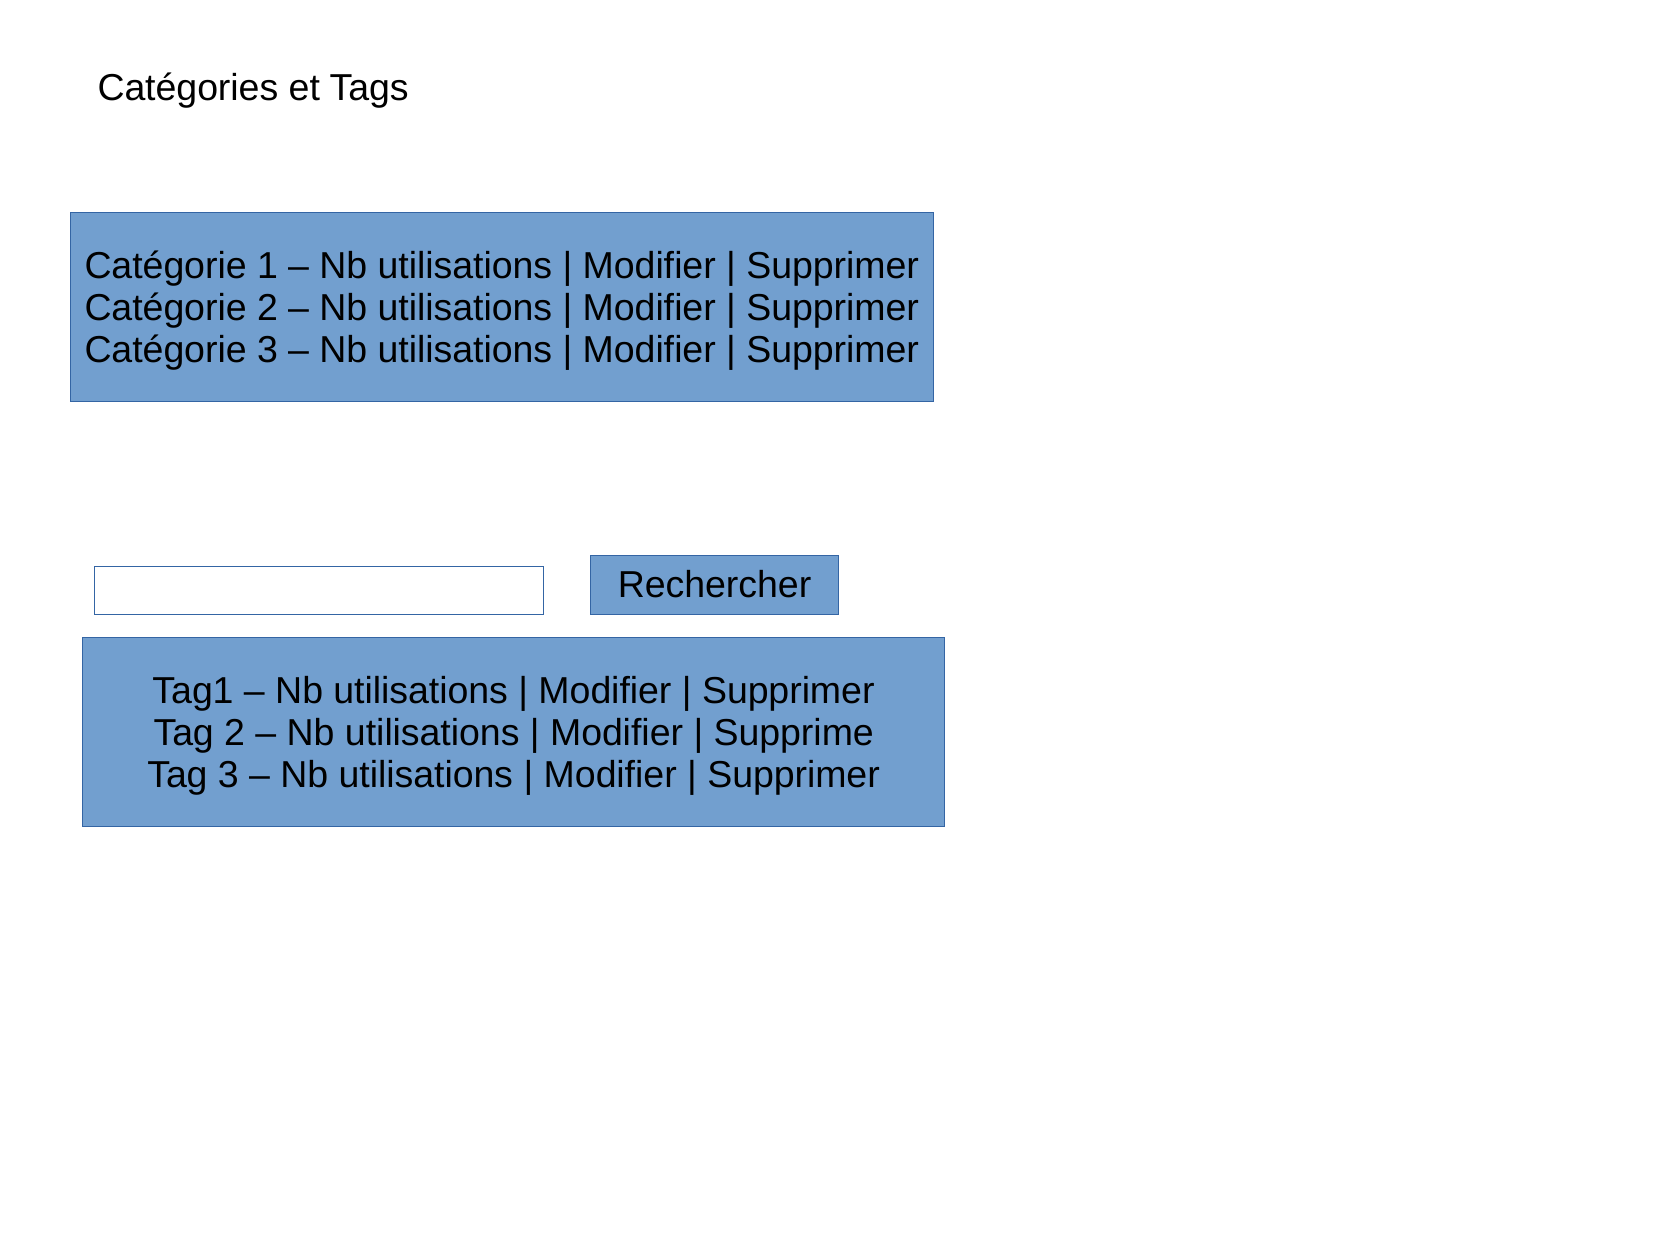

Catégories et Tags
Catégorie 1 – Nb utilisations | Modifier | Supprimer
Catégorie 2 – Nb utilisations | Modifier | Supprimer
Catégorie 3 – Nb utilisations | Modifier | Supprimer
Rechercher
Tag1 – Nb utilisations | Modifier | Supprimer
Tag 2 – Nb utilisations | Modifier | Supprime
Tag 3 – Nb utilisations | Modifier | Supprimer